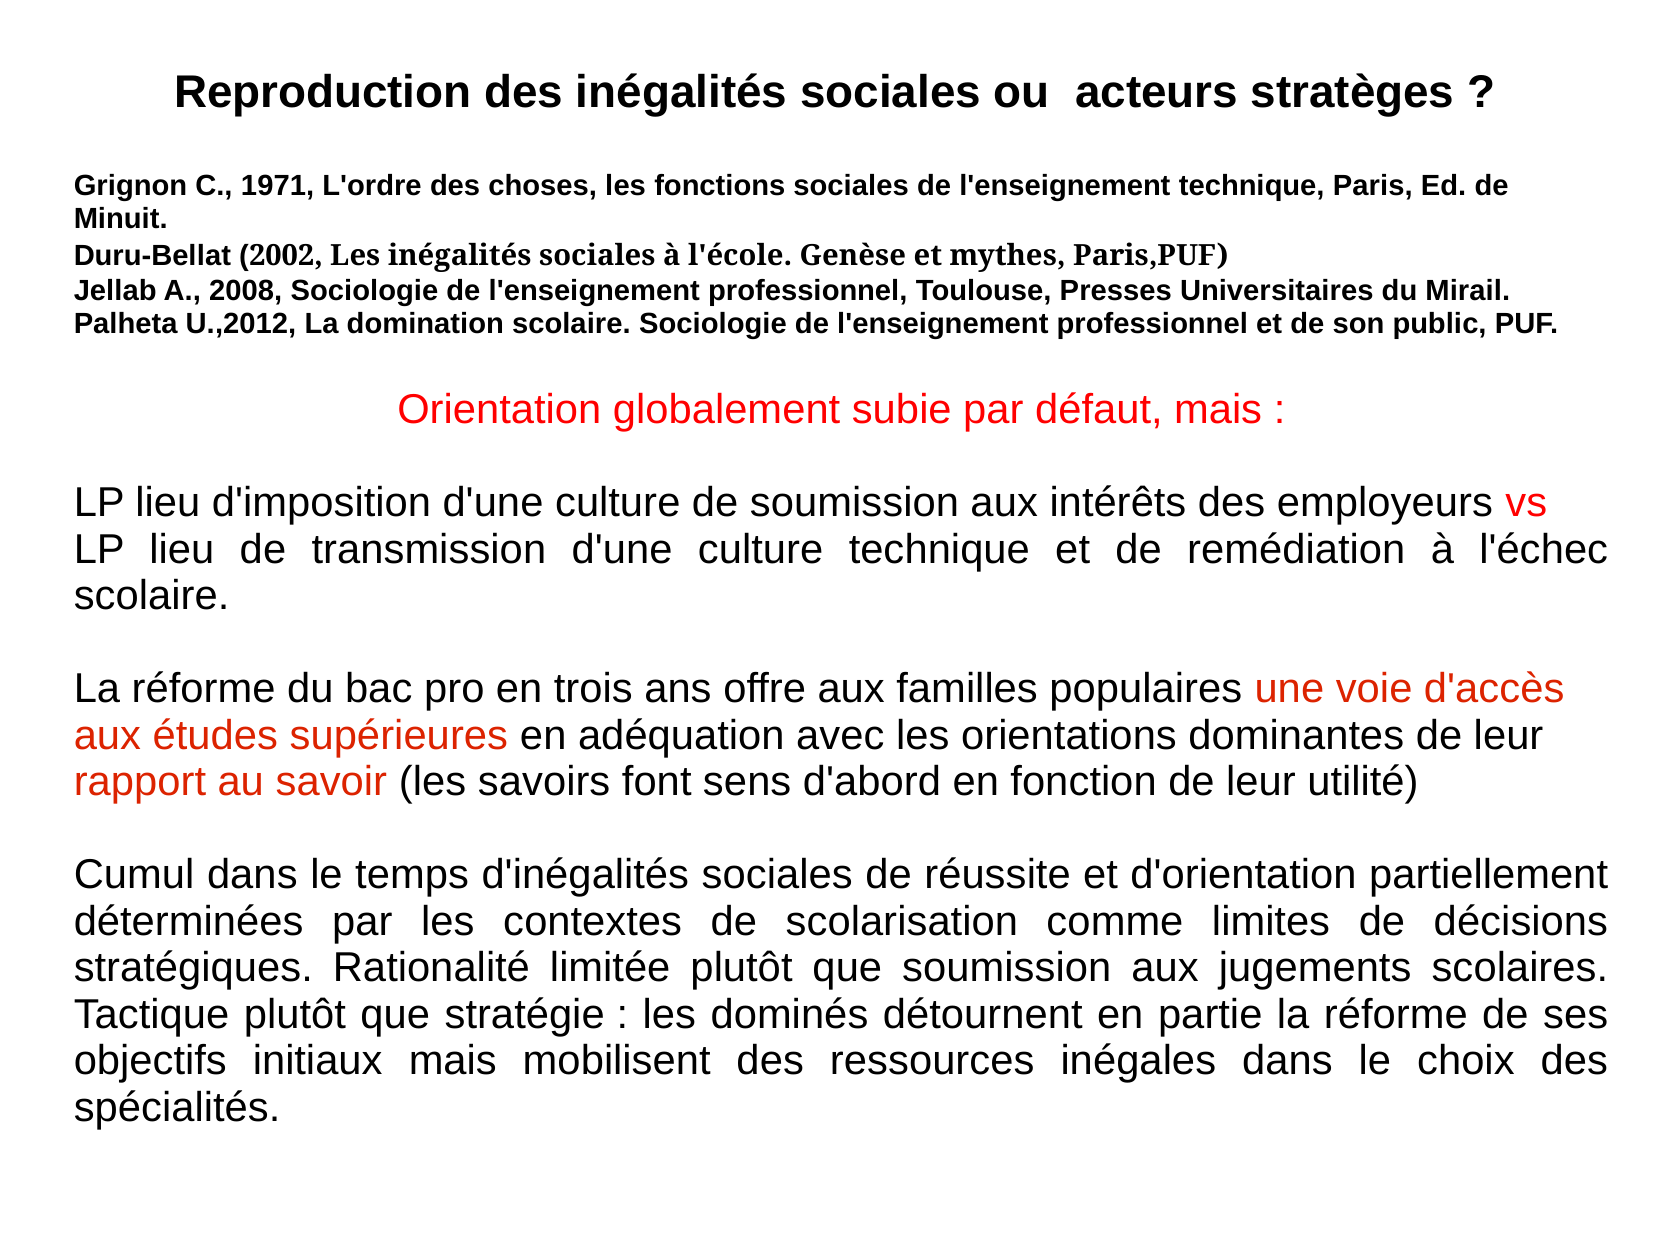

Reproduction des inégalités sociales ou acteurs stratèges ?
Grignon C., 1971, L'ordre des choses, les fonctions sociales de l'enseignement technique, Paris, Ed. de Minuit.
Duru-Bellat (2002, Les inégalités sociales à l'école. Genèse et mythes, Paris,PUF)
Jellab A., 2008, Sociologie de l'enseignement professionnel, Toulouse, Presses Universitaires du Mirail.
Palheta U.,2012, La domination scolaire. Sociologie de l'enseignement professionnel et de son public, PUF.
Orientation globalement subie par défaut, mais :
LP lieu d'imposition d'une culture de soumission aux intérêts des employeurs vs
LP lieu de transmission d'une culture technique et de remédiation à l'échec scolaire.
La réforme du bac pro en trois ans offre aux familles populaires une voie d'accès aux études supérieures en adéquation avec les orientations dominantes de leur rapport au savoir (les savoirs font sens d'abord en fonction de leur utilité)
Cumul dans le temps d'inégalités sociales de réussite et d'orientation partiellement déterminées par les contextes de scolarisation comme limites de décisions stratégiques. Rationalité limitée plutôt que soumission aux jugements scolaires. Tactique plutôt que stratégie : les dominés détournent en partie la réforme de ses objectifs initiaux mais mobilisent des ressources inégales dans le choix des spécialités.